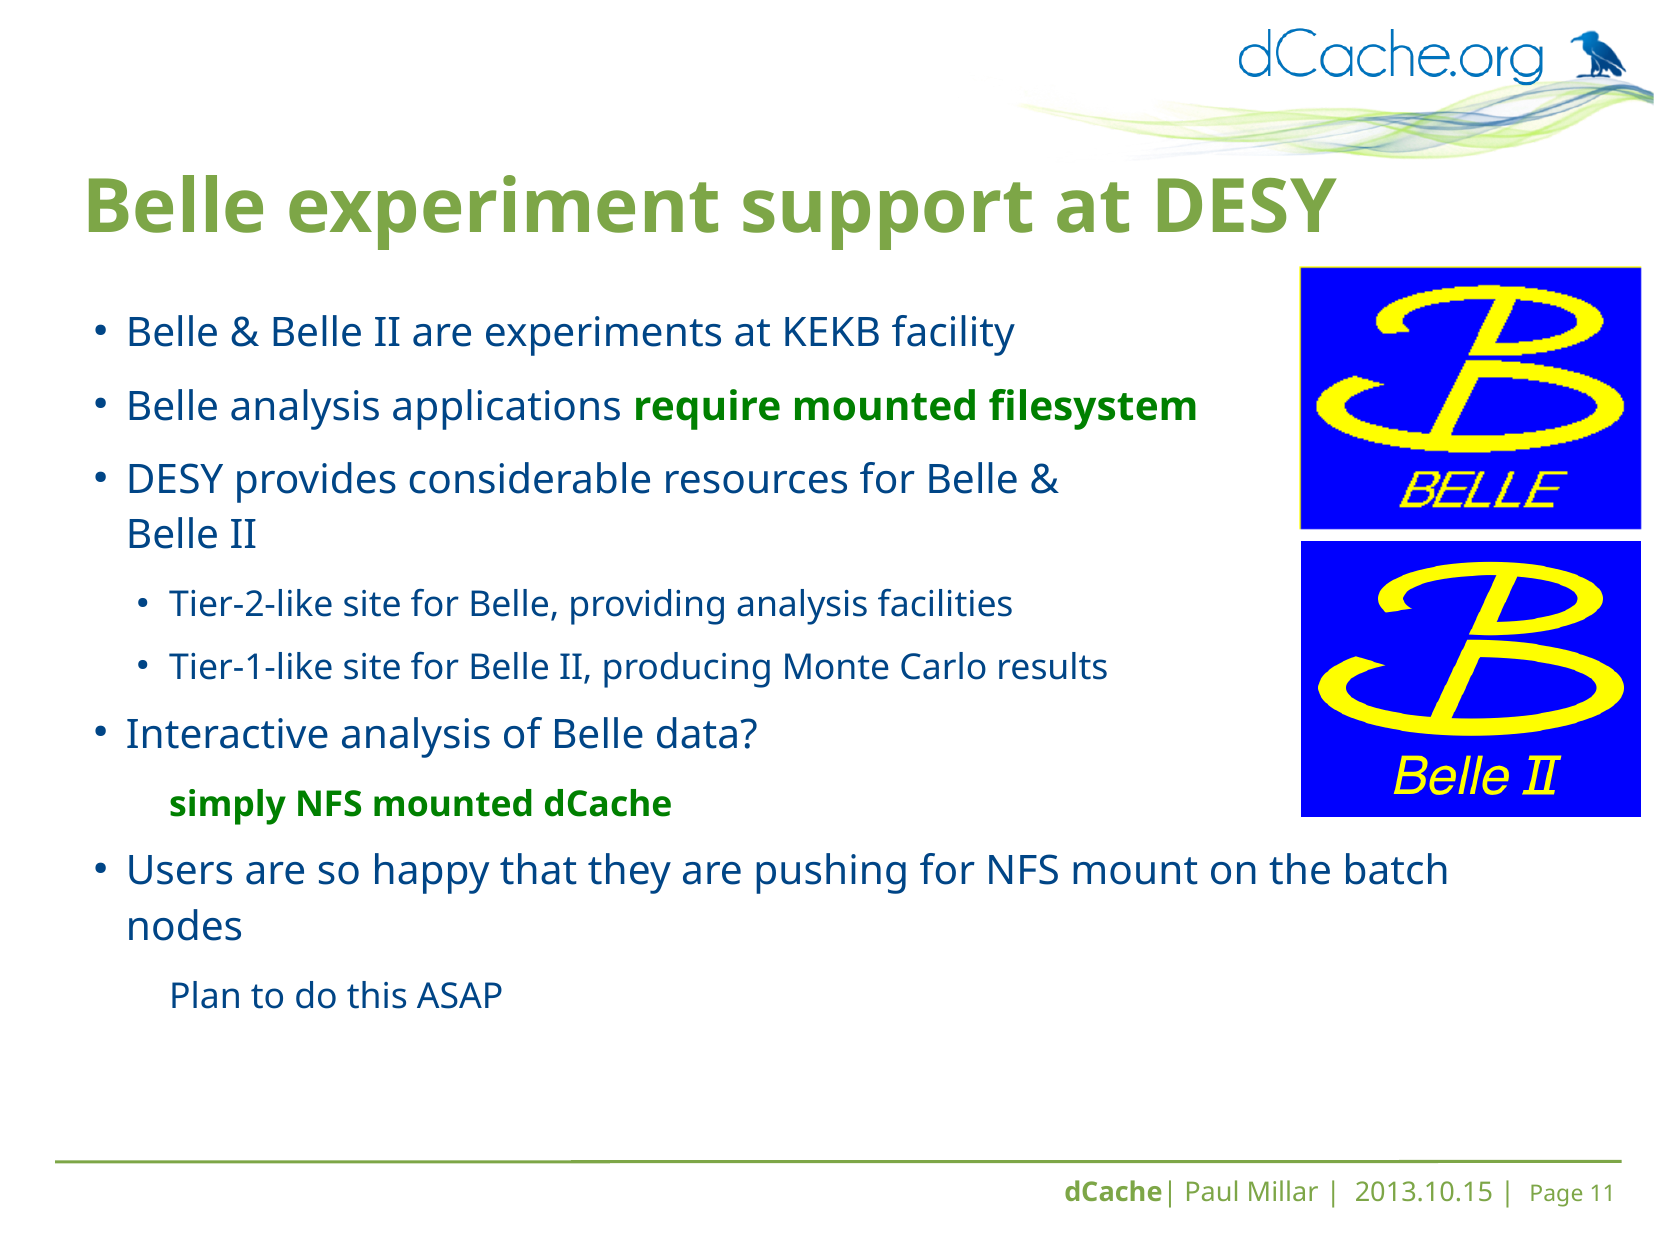

# Belle experiment support at DESY
Belle & Belle II are experiments at KEKB facility
Belle analysis applications require mounted filesystem
DESY provides considerable resources for Belle &
Belle II
Tier-2-like site for Belle, providing analysis facilities
Tier-1-like site for Belle II, producing Monte Carlo results
Interactive analysis of Belle data?
simply NFS mounted dCache
Users are so happy that they are pushing for NFS mount on the batch nodes
Plan to do this ASAP
11